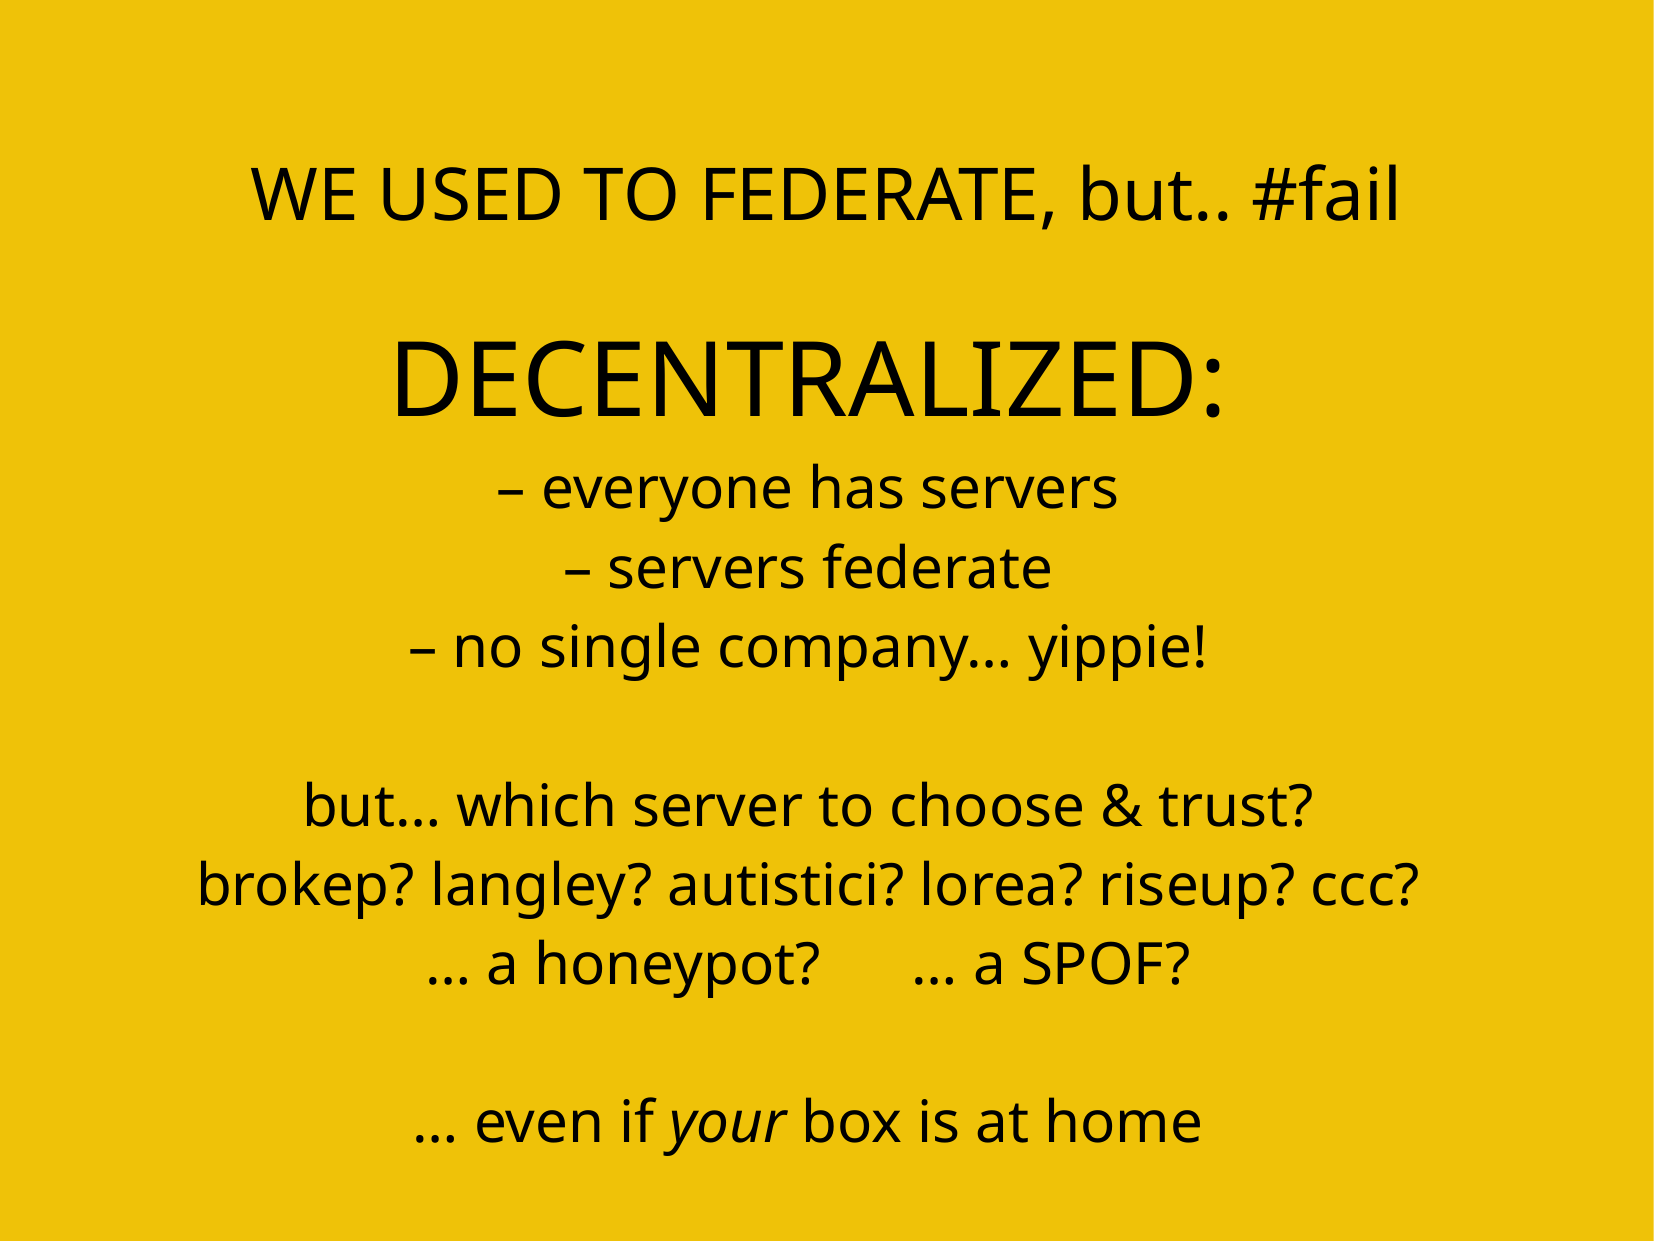

# WE USED TO FEDERATE, but.. #fail
DECENTRALIZED:
– everyone has servers
– servers federate
– no single company… yippie!
but… which server to choose & trust?
brokep? langley? autistici? lorea? riseup? ccc?
… a honeypot? … a SPOF?
… even if your box is at home